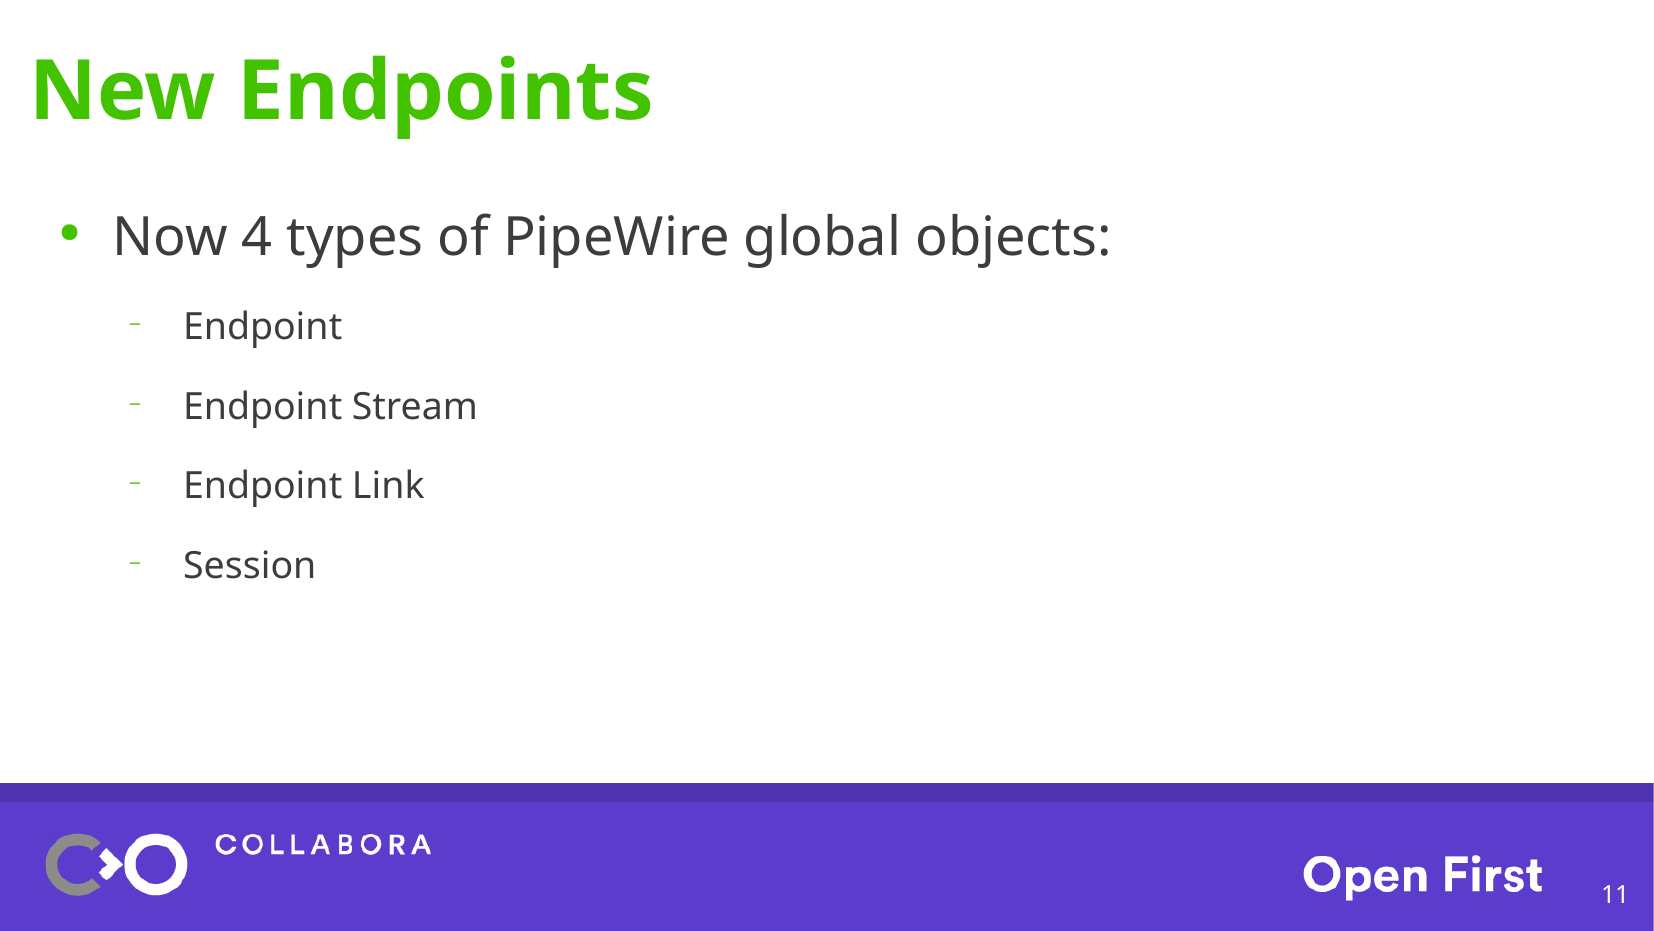

# New Endpoints
Now 4 types of PipeWire global objects:
Endpoint
Endpoint Stream
Endpoint Link
Session